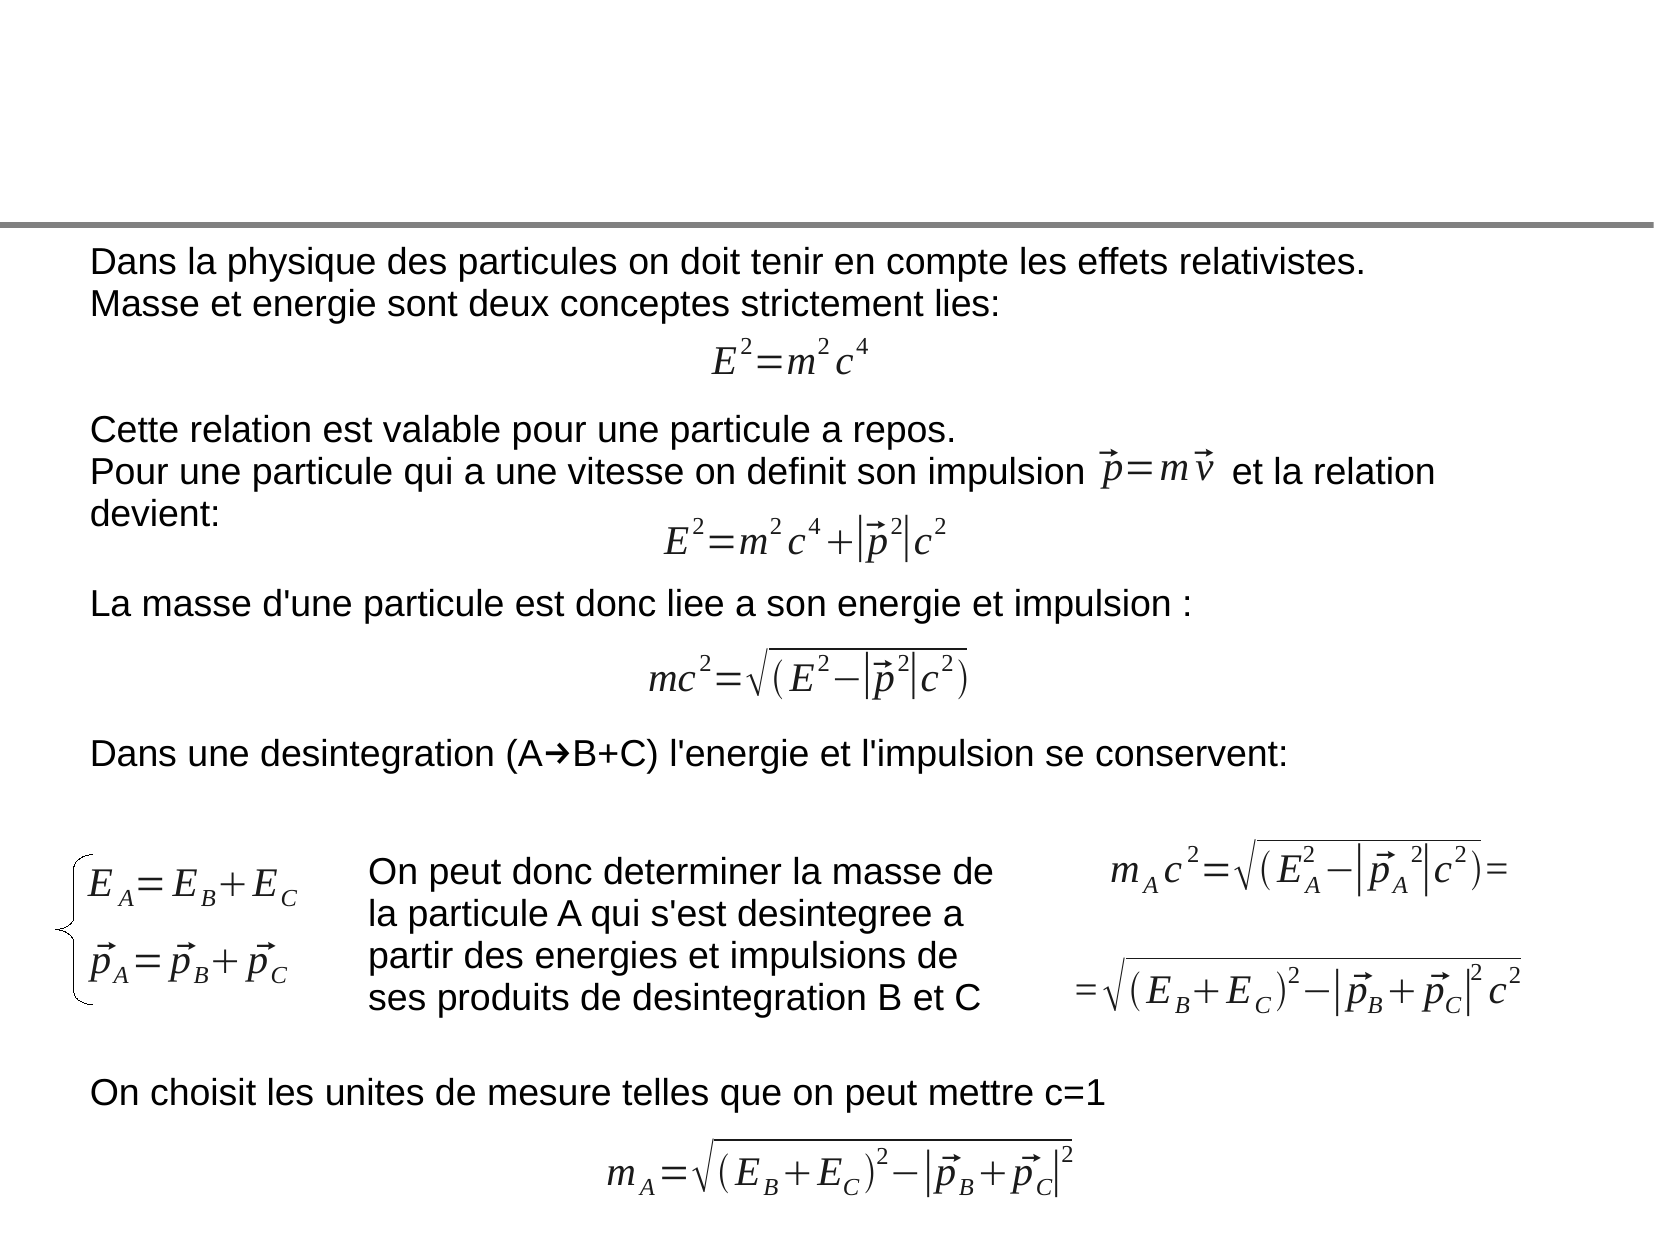

Dans la physique des particules on doit tenir en compte les effets relativistes.
Masse et energie sont deux conceptes strictement lies:
Cette relation est valable pour une particule a repos.
Pour une particule qui a une vitesse on definit son impulsion et la relation devient:
La masse d'une particule est donc liee a son energie et impulsion :
Dans une desintegration (A→B+C) l'energie et l'impulsion se conservent:
On peut donc determiner la masse de la particule A qui s'est desintegree a partir des energies et impulsions de ses produits de desintegration B et C
On choisit les unites de mesure telles que on peut mettre c=1